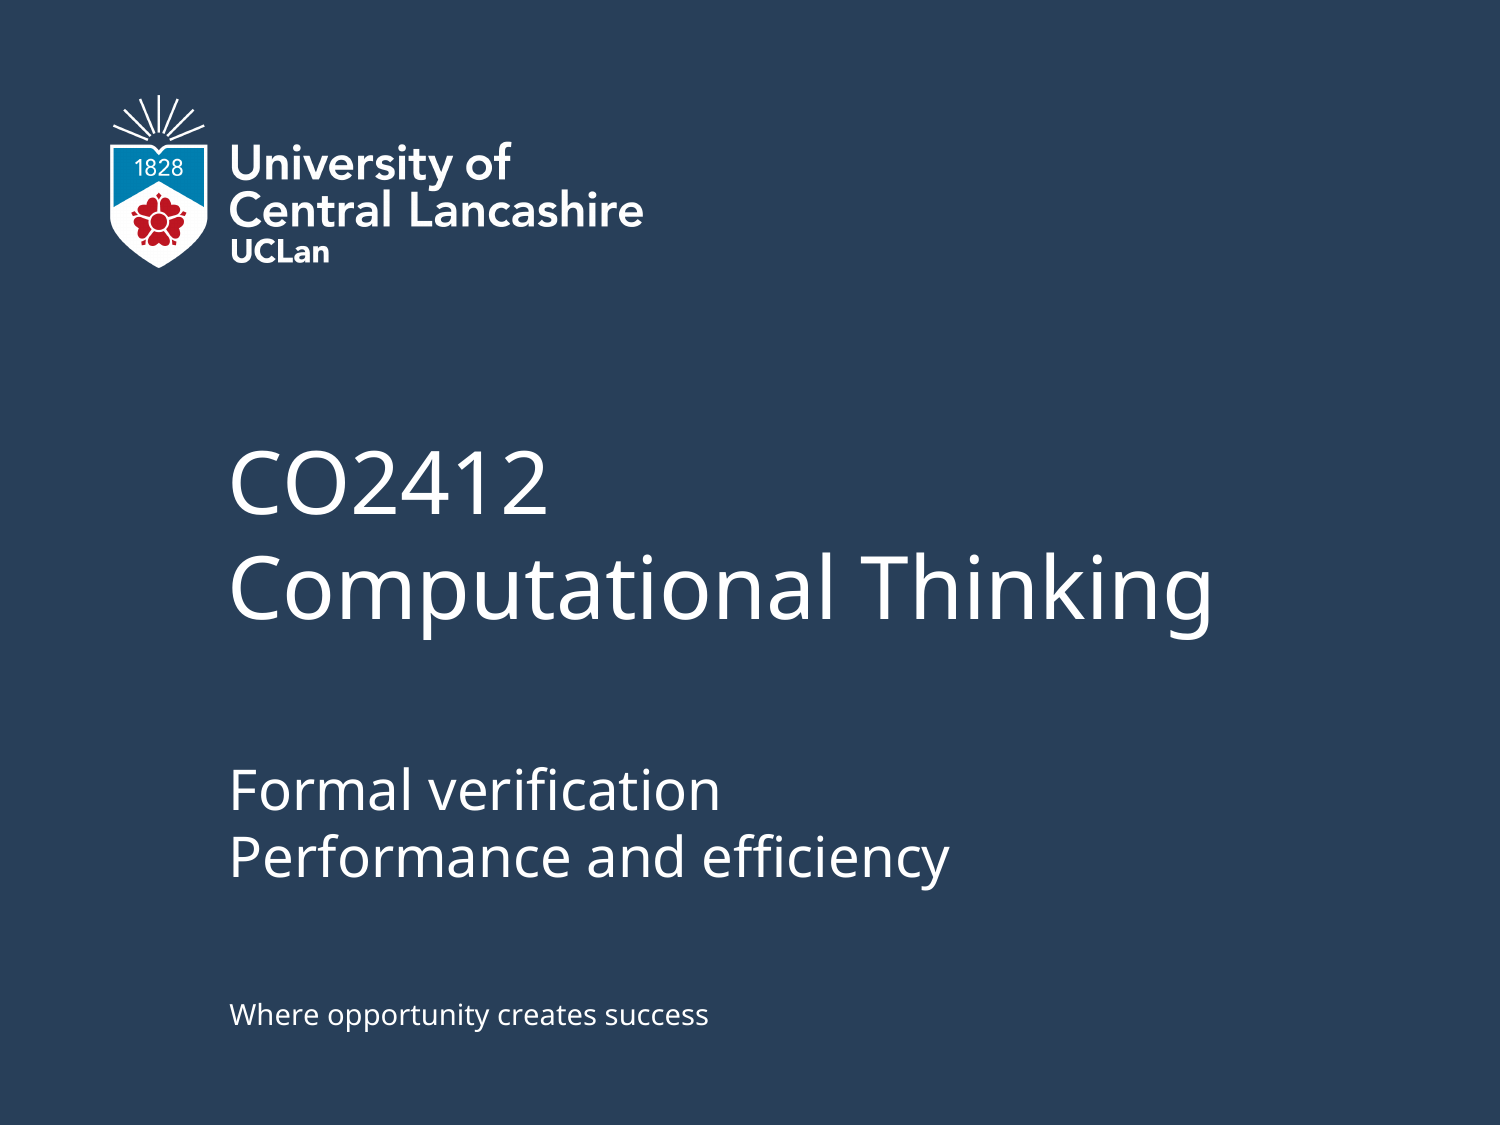

CO2412
Computational Thinking
Formal verification
Performance and efficiency